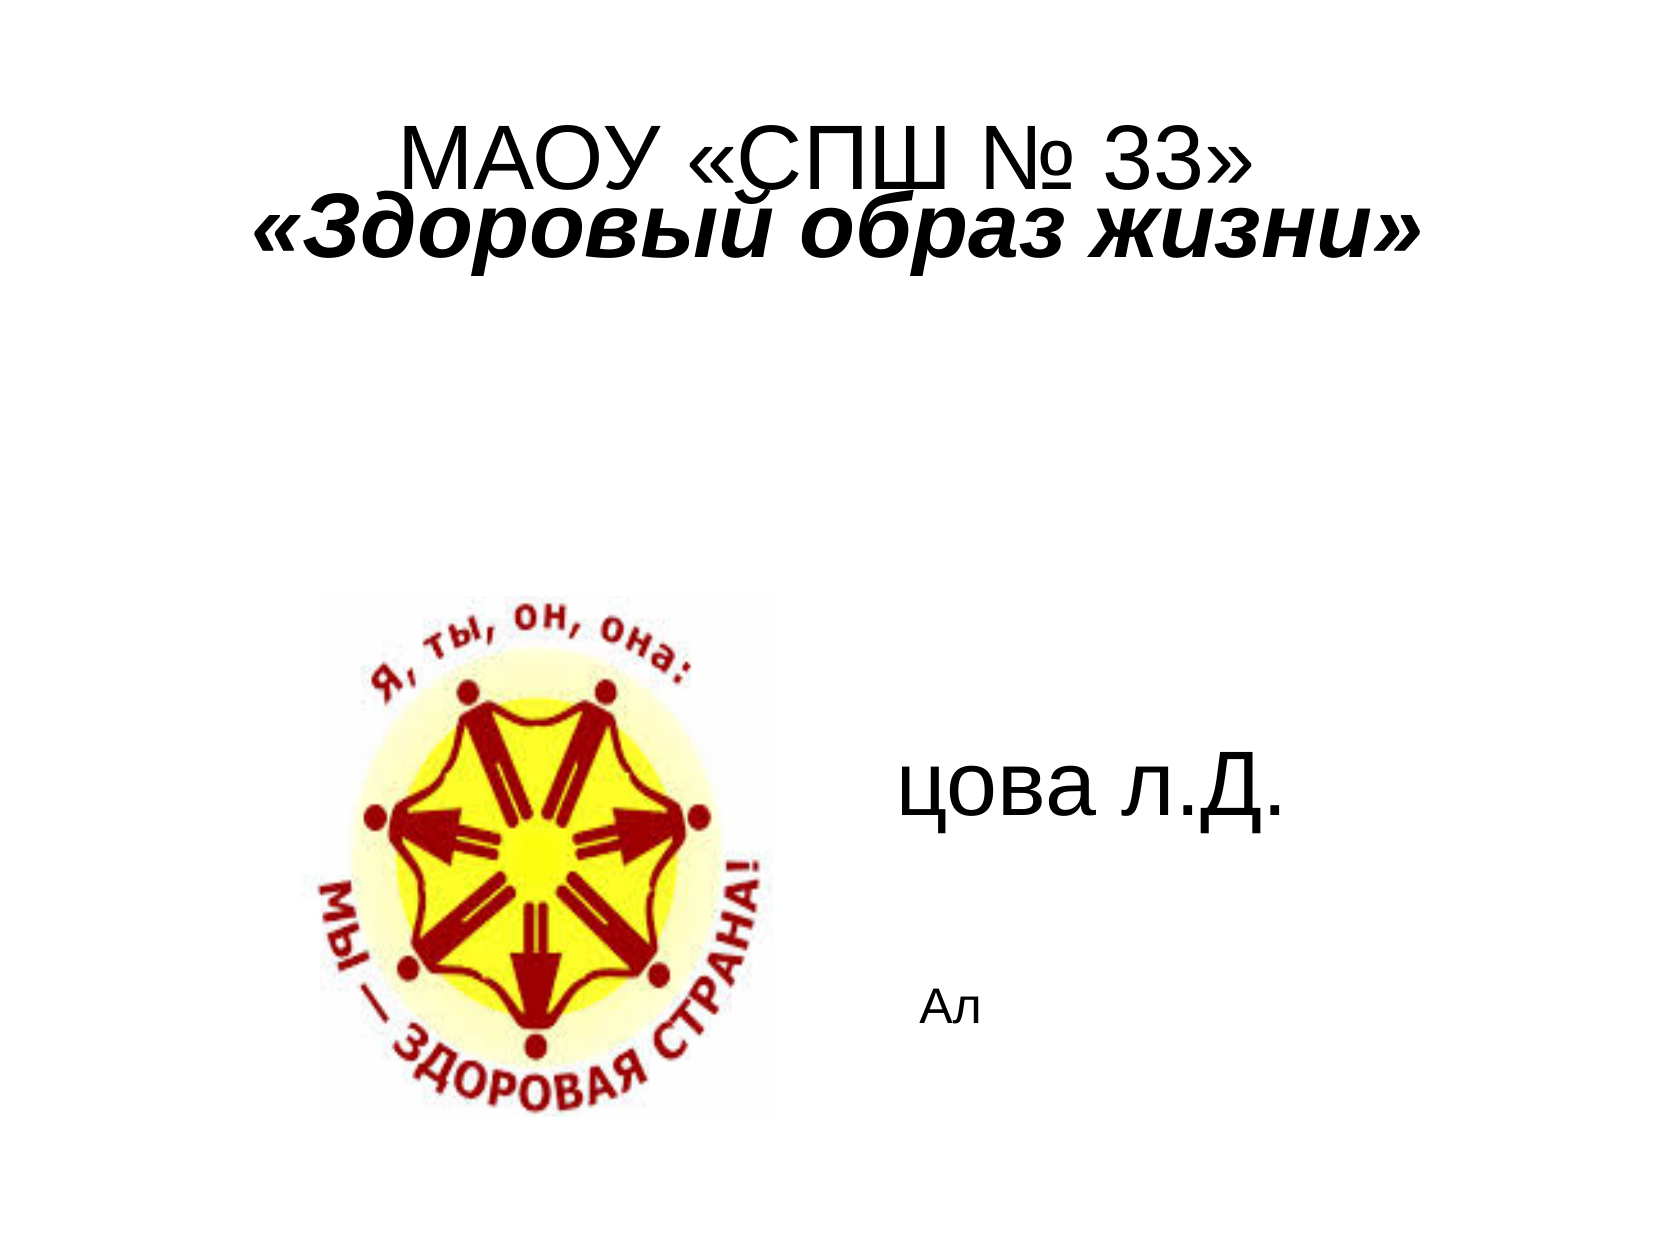

# МАОУ «СПШ № 33»
«Здоровый образ жизни»
 Шеховцова л.Д.
 Ал